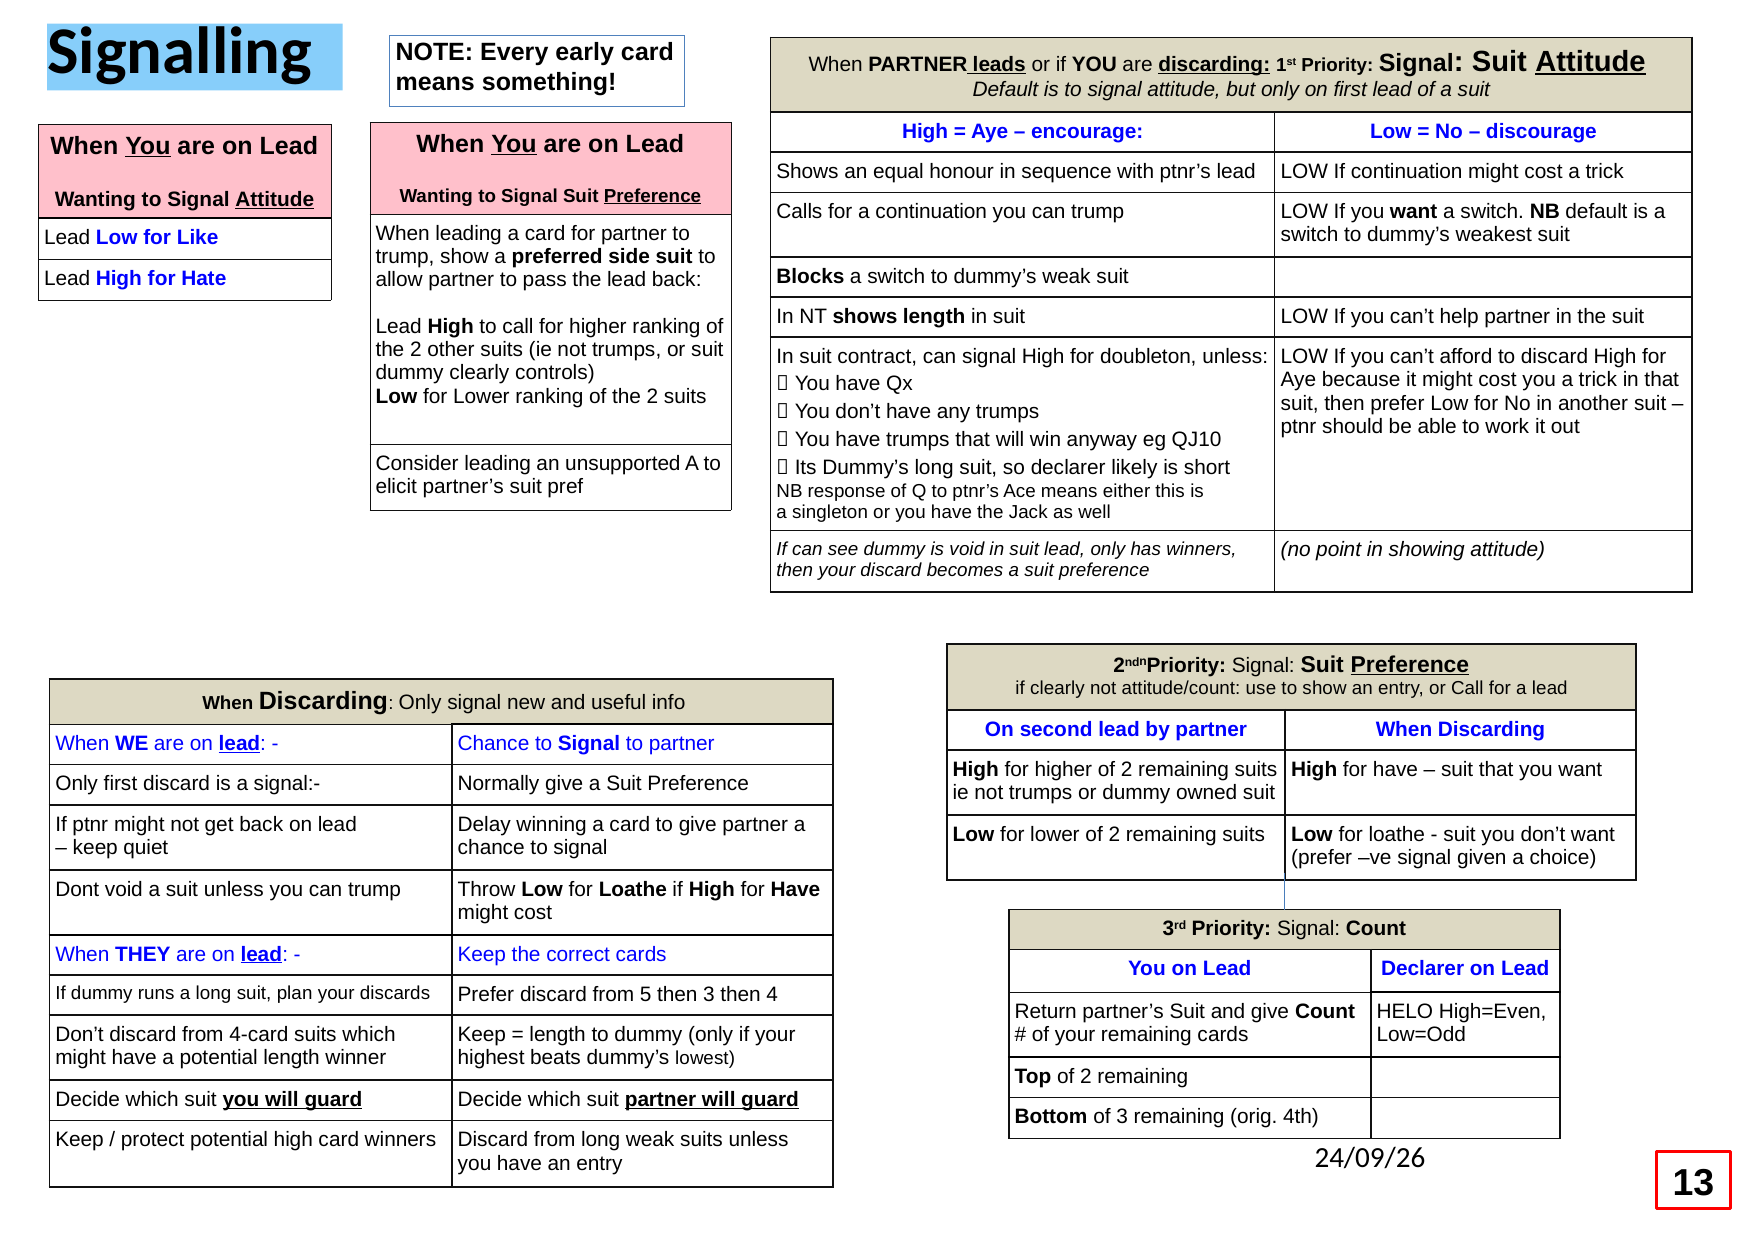

Signalling
NOTE: Every early card means something!
| When PARTNER leads or if YOU are discarding: 1st Priority: Signal: Suit Attitude Default is to signal attitude, but only on first lead of a suit | |
| --- | --- |
| High = Aye – encourage: | Low = No – discourage |
| Shows an equal honour in sequence with ptnr’s lead | LOW If continuation might cost a trick |
| Calls for a continuation you can trump | LOW If you want a switch. NB default is a switch to dummy’s weakest suit |
| Blocks a switch to dummy’s weak suit | |
| In NT shows length in suit | LOW If you can’t help partner in the suit |
| In suit contract, can signal High for doubleton, unless:  You have Qx  You don’t have any trumps  You have trumps that will win anyway eg QJ10  Its Dummy’s long suit, so declarer likely is short NB response of Q to ptnr’s Ace means either this is a singleton or you have the Jack as well | LOW If you can’t afford to discard High for Aye because it might cost you a trick in that suit, then prefer Low for No in another suit – ptnr should be able to work it out |
| If can see dummy is void in suit lead, only has winners, then your discard becomes a suit preference | (no point in showing attitude) |
| When You are on Lead Wanting to Signal Suit Preference |
| --- |
| When leading a card for partner to trump, show a preferred side suit to allow partner to pass the lead back: Lead High to call for higher ranking of the 2 other suits (ie not trumps, or suit dummy clearly controls) Low for Lower ranking of the 2 suits |
| Consider leading an unsupported A to elicit partner’s suit pref |
| When You are on Lead Wanting to Signal Attitude |
| --- |
| Lead Low for Like |
| Lead High for Hate |
| 2ndnPriority: Signal: Suit Preference if clearly not attitude/count: use to show an entry, or Call for a lead | |
| --- | --- |
| On second lead by partner | When Discarding |
| High for higher of 2 remaining suits ie not trumps or dummy owned suit | High for have – suit that you want |
| Low for lower of 2 remaining suits | Low for loathe - suit you don’t want (prefer –ve signal given a choice) |
| When Discarding: Only signal new and useful info | |
| --- | --- |
| When WE are on lead: - | Chance to Signal to partner |
| Only first discard is a signal:- | Normally give a Suit Preference |
| If ptnr might not get back on lead – keep quiet | Delay winning a card to give partner a chance to signal |
| Dont void a suit unless you can trump | Throw Low for Loathe if High for Have might cost |
| When THEY are on lead: - | Keep the correct cards |
| If dummy runs a long suit, plan your discards | Prefer discard from 5 then 3 then 4 |
| Don’t discard from 4-card suits which might have a potential length winner | Keep = length to dummy (only if your highest beats dummy’s lowest) |
| Decide which suit you will guard | Decide which suit partner will guard |
| Keep / protect potential high card winners | Discard from long weak suits unless you have an entry |
| 3rd Priority: Signal: Count | |
| --- | --- |
| You on Lead | Declarer on Lead |
| Return partner’s Suit and give Count # of your remaining cards | HELO High=Even, Low=Odd |
| Top of 2 remaining | |
| Bottom of 3 remaining (orig. 4th) | |
13